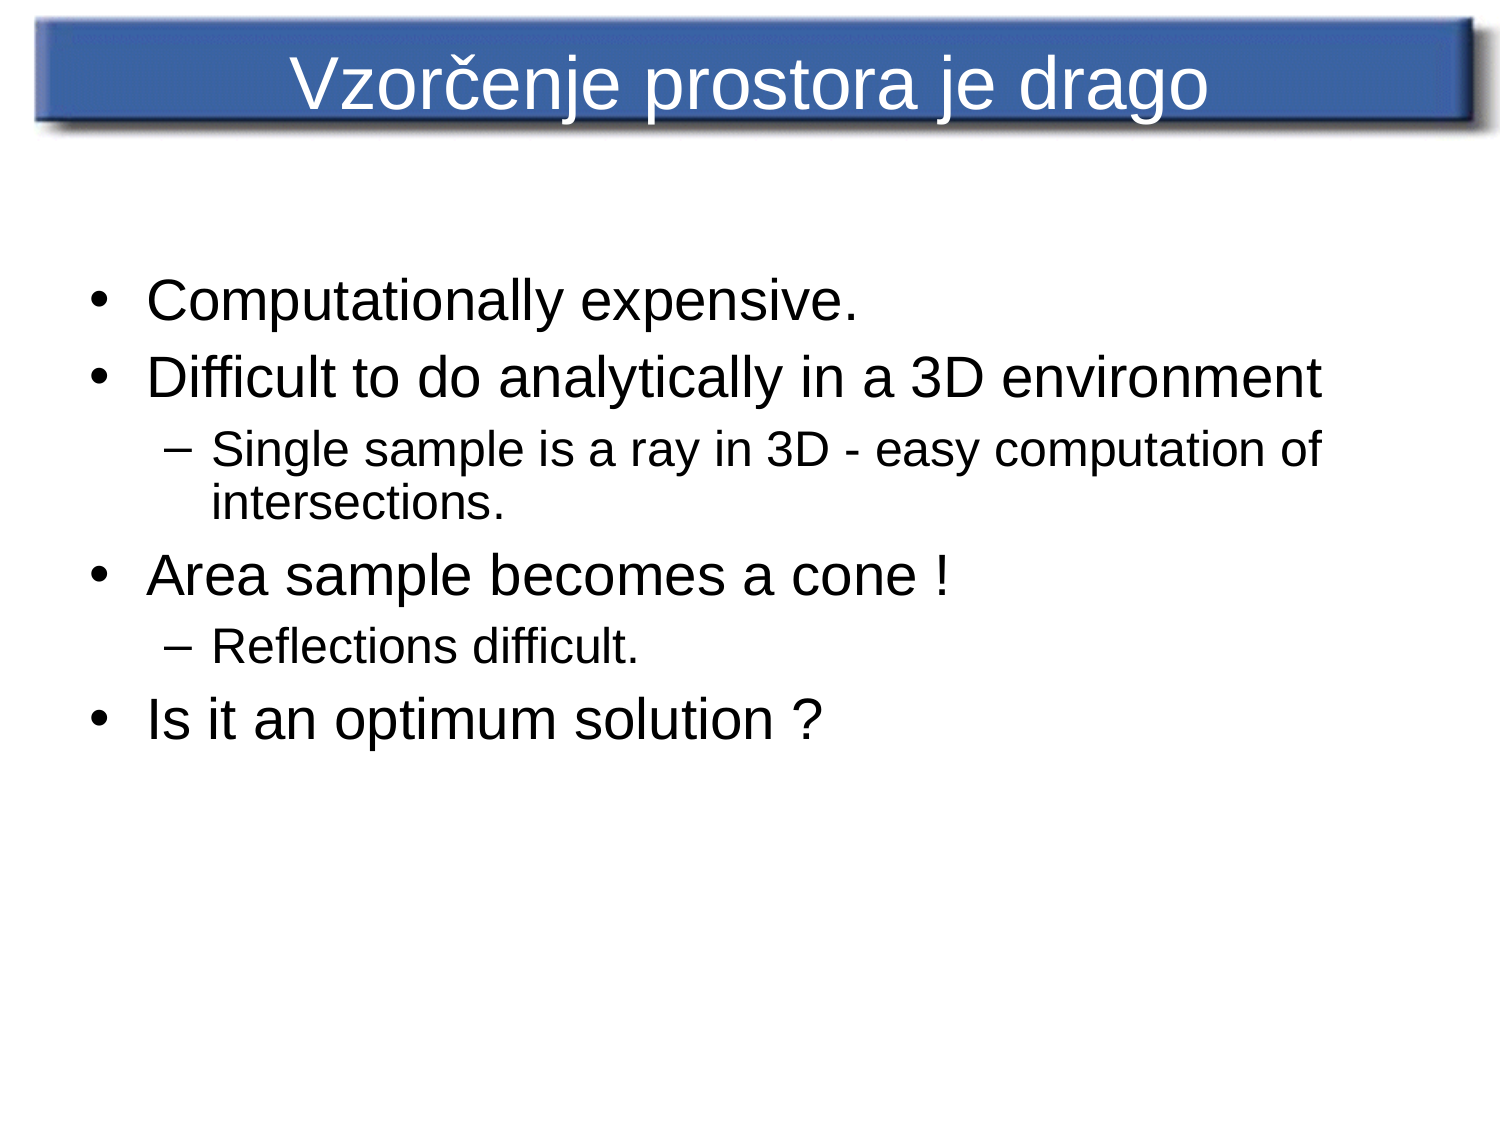

# Vzorčenje prostora je drago
Computationally expensive.
Difficult to do analytically in a 3D environment
Single sample is a ray in 3D - easy computation of intersections.
Area sample becomes a cone !
Reflections difficult.
Is it an optimum solution ?